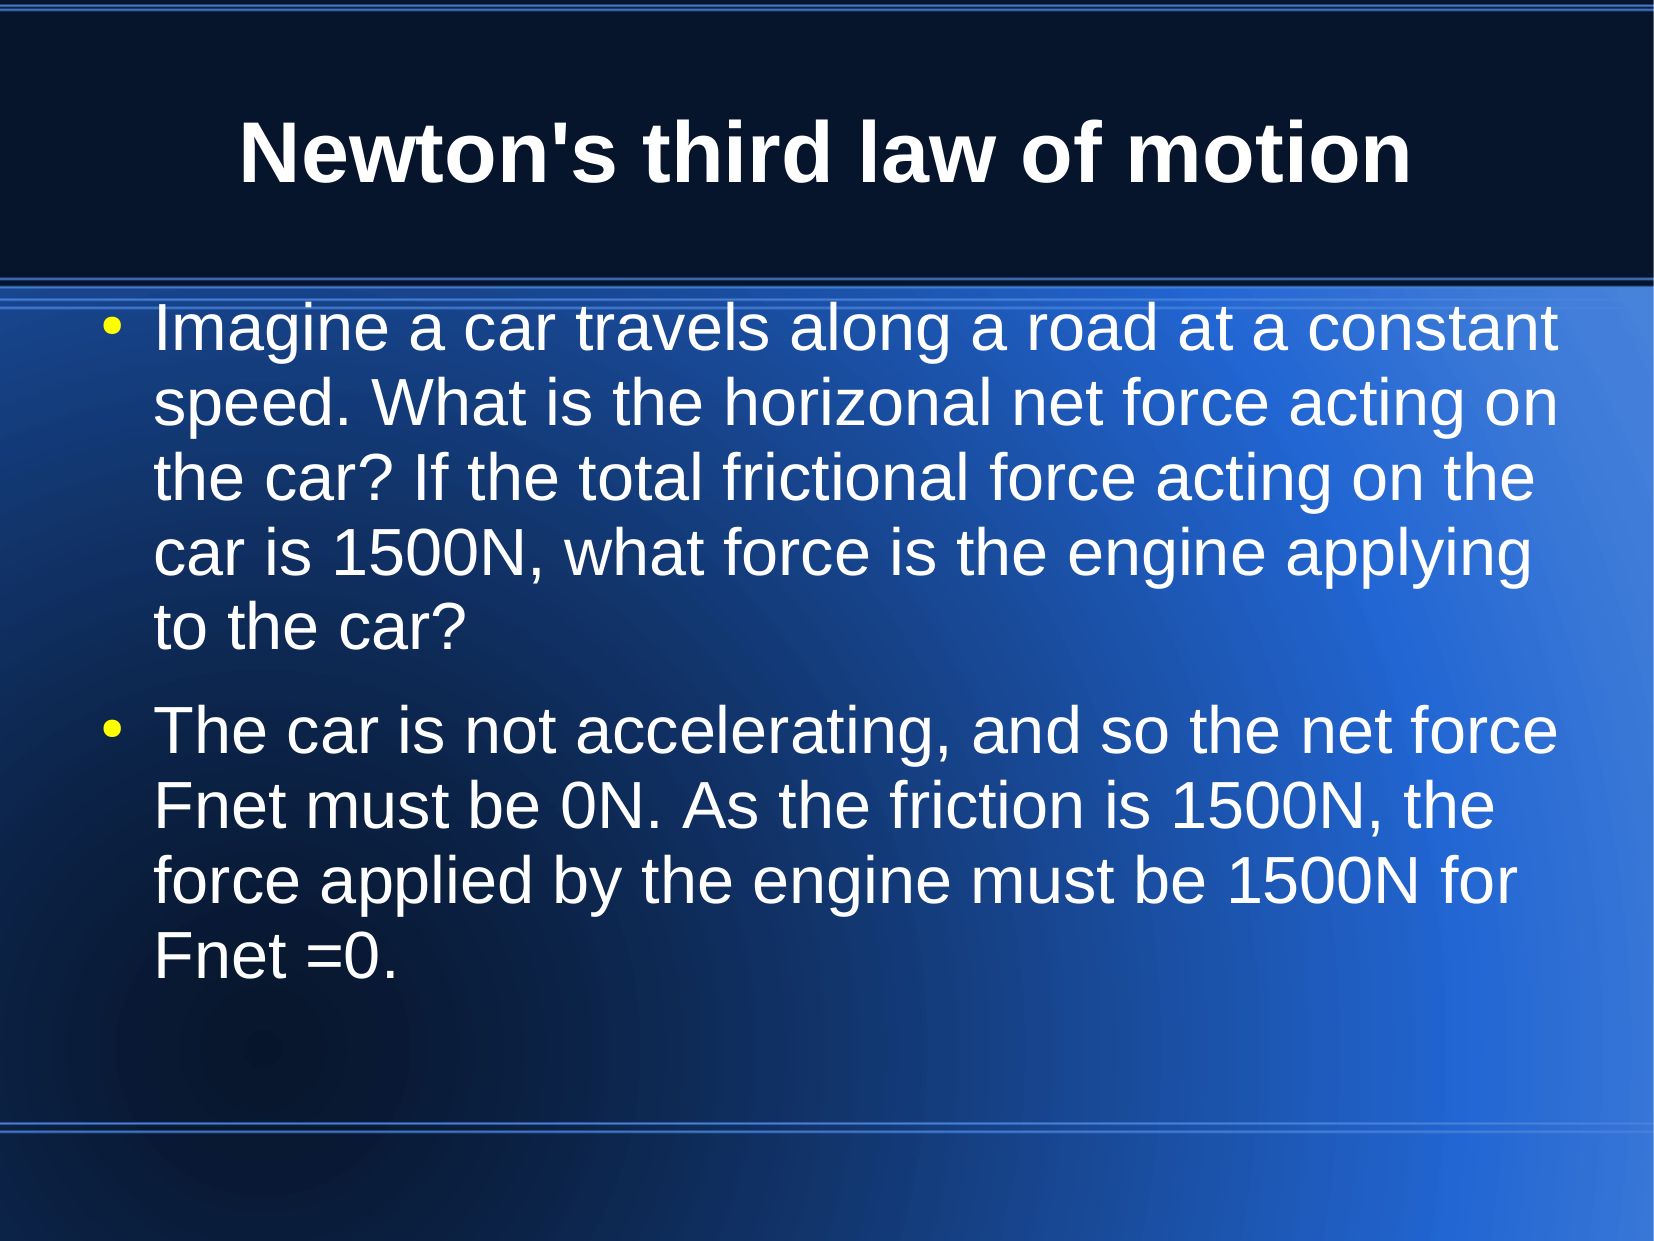

# Newton's third law of motion
Imagine a car travels along a road at a constant speed. What is the horizonal net force acting on the car? If the total frictional force acting on the car is 1500N, what force is the engine applying to the car?
The car is not accelerating, and so the net force Fnet must be 0N. As the friction is 1500N, the force applied by the engine must be 1500N for Fnet =0.